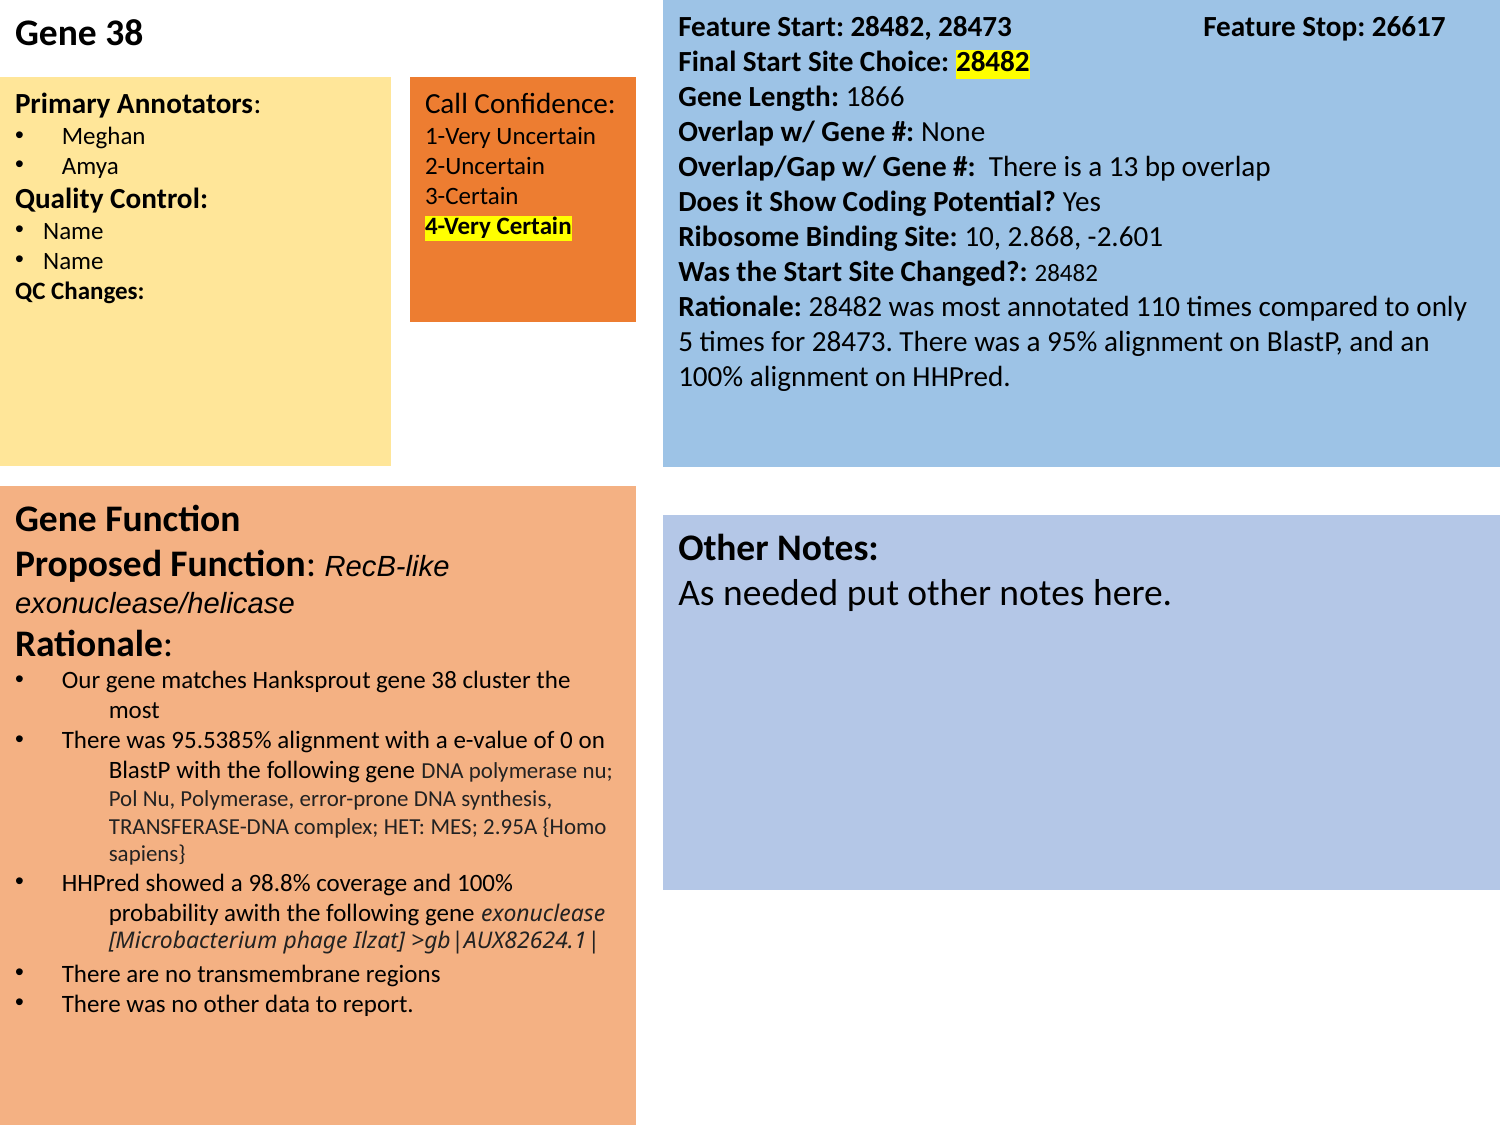

Gene 38
Feature Start: 28482, 28473			Feature Stop: 26617
Final Start Site Choice: 28482
Gene Length: 1866
Overlap w/ Gene #: None
Overlap/Gap w/ Gene #: There is a 13 bp overlap
Does it Show Coding Potential? Yes
Ribosome Binding Site: 10, 2.868, -2.601
Was the Start Site Changed?: 28482
Rationale: 28482 was most annotated 110 times compared to only 5 times for 28473. There was a 95% alignment on BlastP, and an 100% alignment on HHPred.
Primary Annotators:
Meghan
Amya
Quality Control:
Name
Name
QC Changes:
Call Confidence:
1-Very Uncertain
2-Uncertain
3-Certain
4-Very Certain
Gene Function
Proposed Function: RecB-like exonuclease/helicase
Rationale:
Our gene matches Hanksprout gene 38 cluster the most
There was 95.5385% alignment with a e-value of 0 on BlastP with the following gene DNA polymerase nu; Pol Nu, Polymerase, error-prone DNA synthesis, TRANSFERASE-DNA complex; HET: MES; 2.95A {Homo sapiens}
HHPred showed a 98.8% coverage and 100% probability awith the following gene exonuclease [Microbacterium phage Ilzat] >gb|AUX82624.1|
There are no transmembrane regions
There was no other data to report.
Other Notes:
As needed put other notes here.